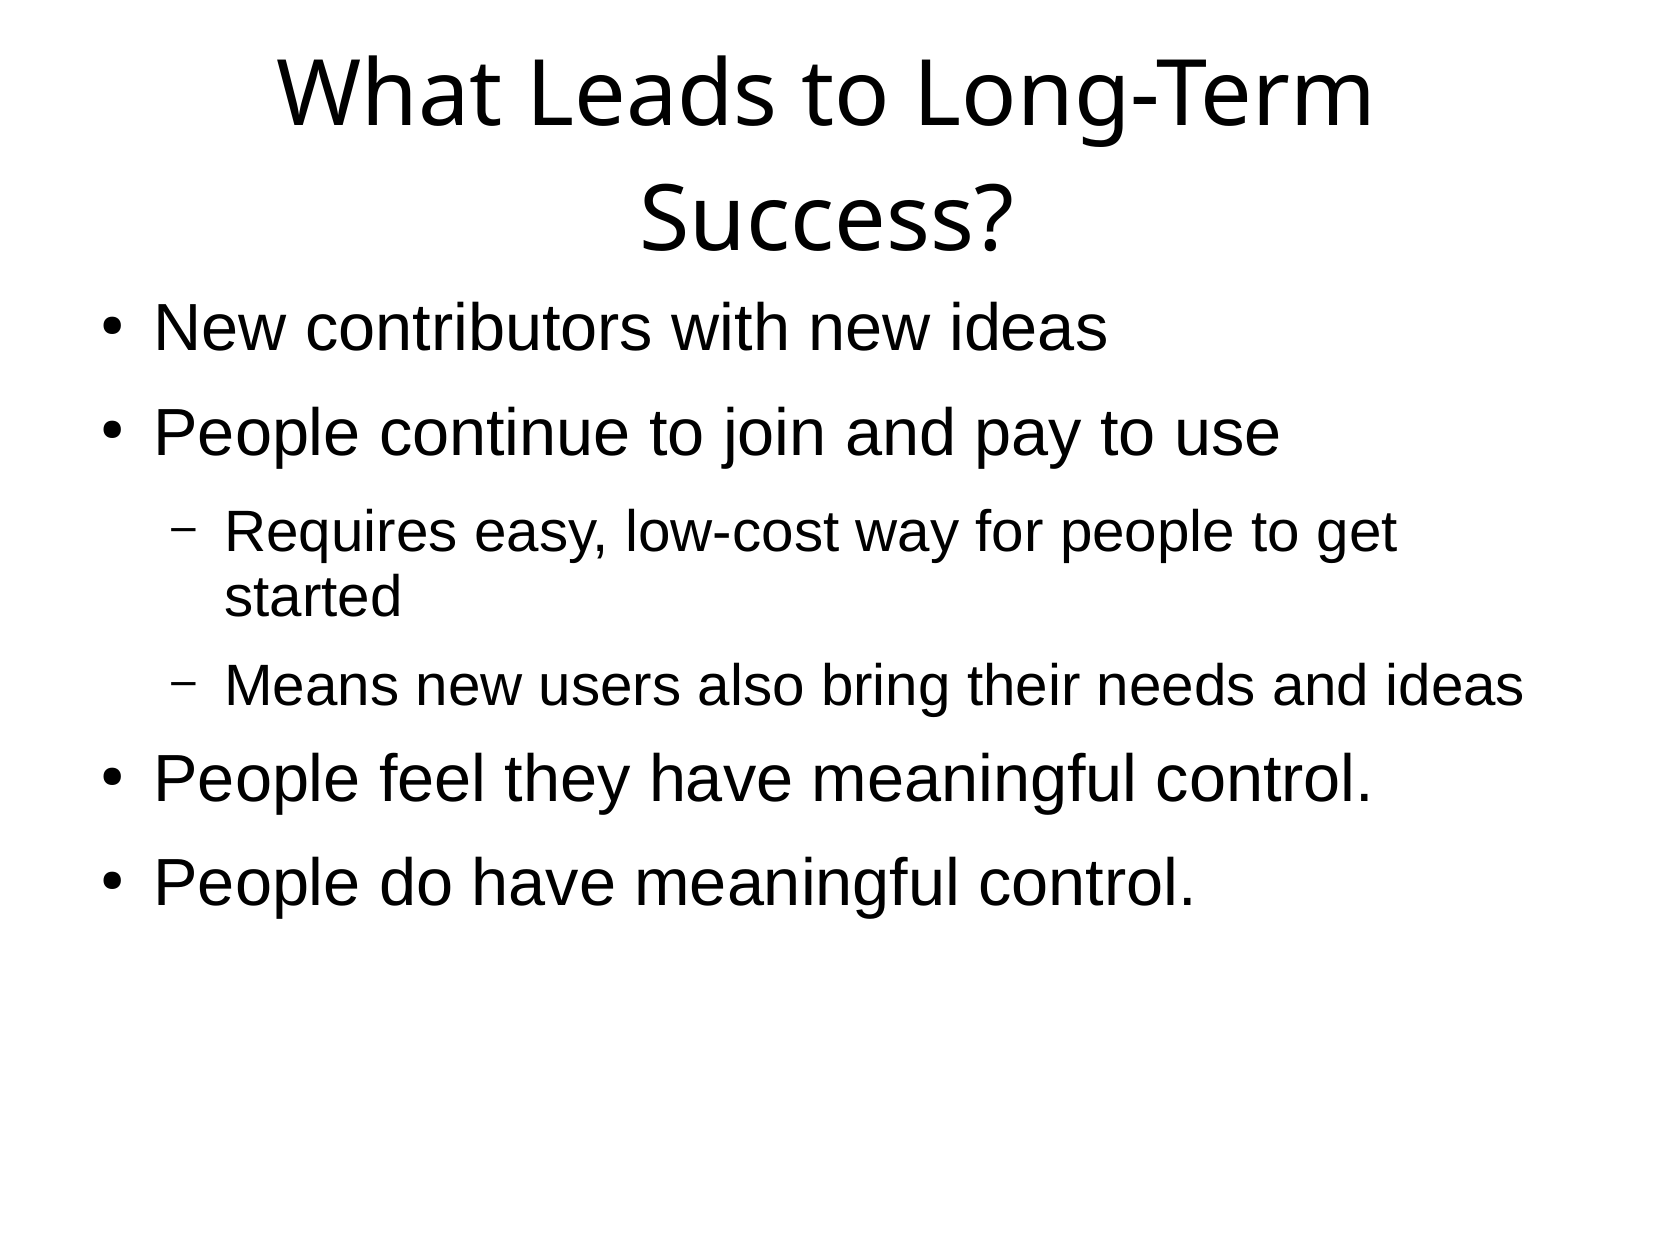

# What Leads to Long-Term Success?
New contributors with new ideas
People continue to join and pay to use
Requires easy, low-cost way for people to get started
Means new users also bring their needs and ideas
People feel they have meaningful control.
People do have meaningful control.